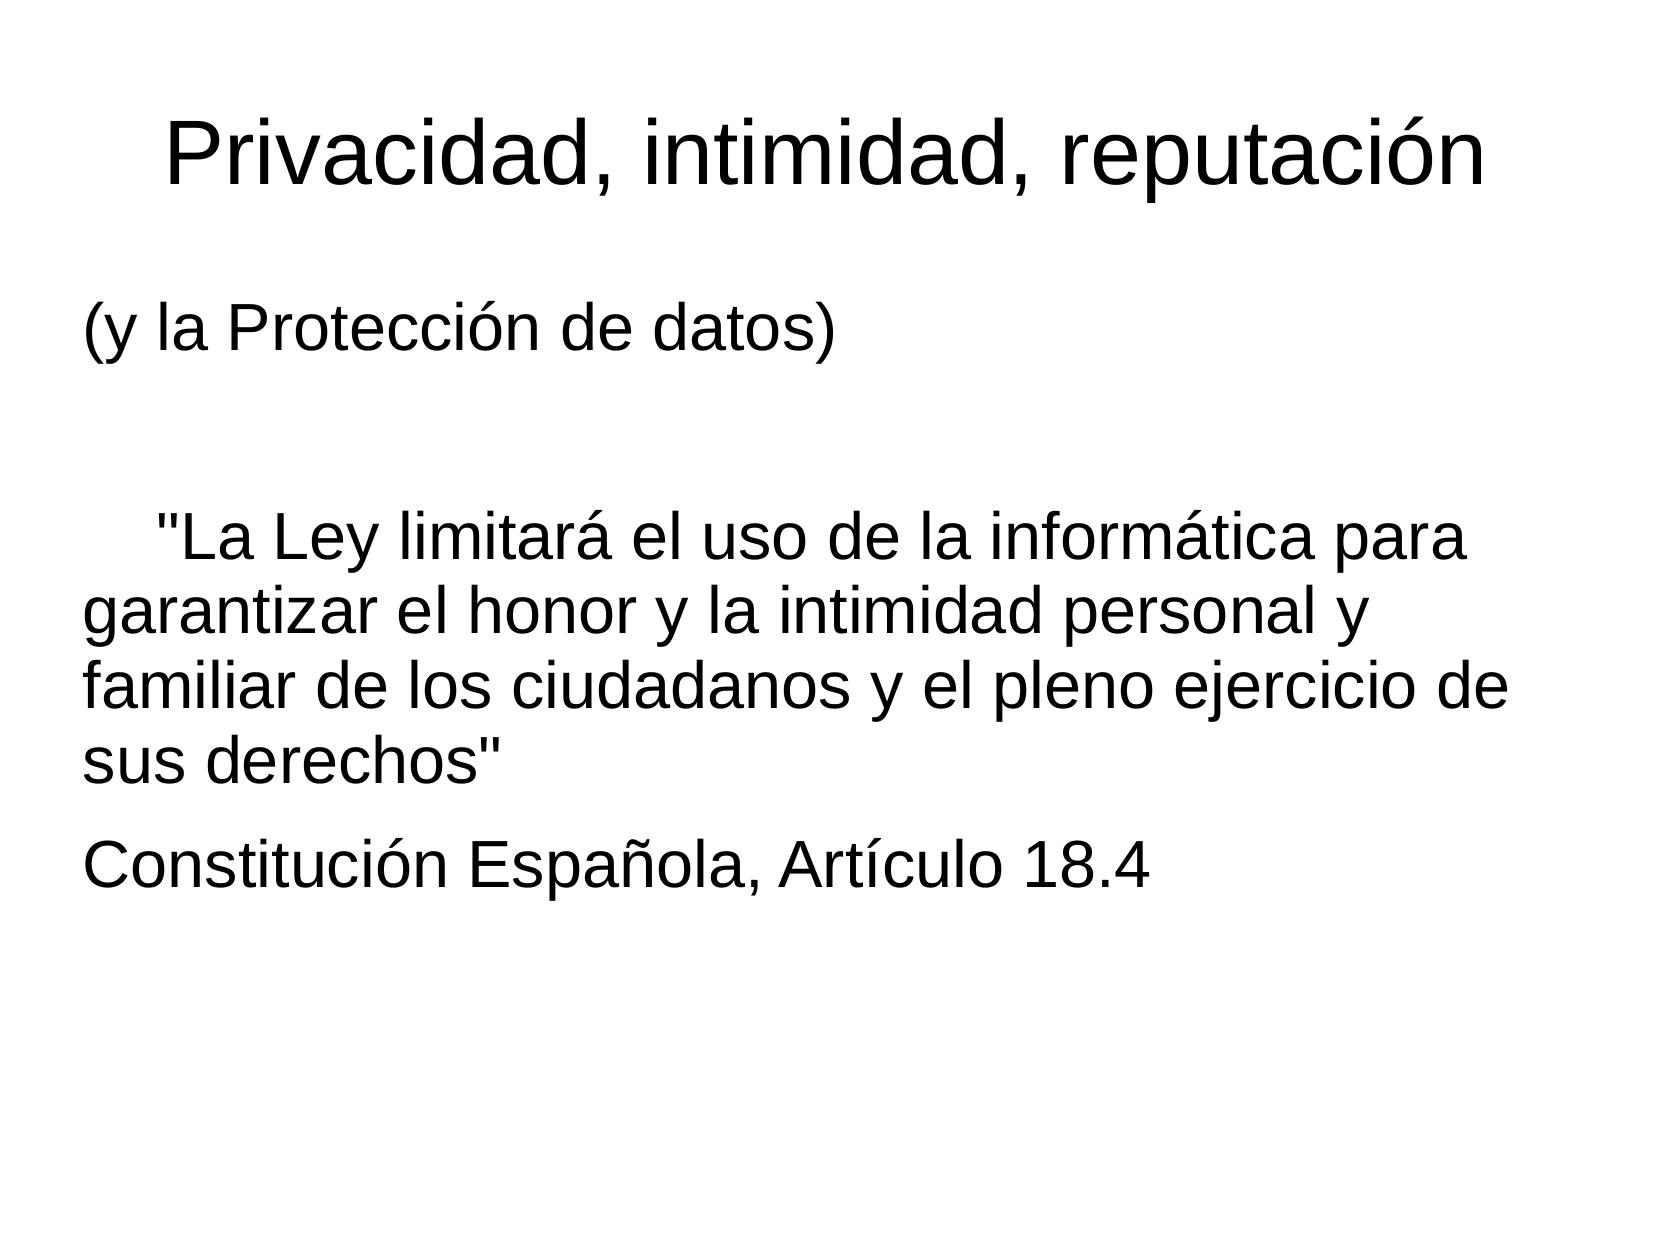

# Privacidad, intimidad, reputación
(y la Protección de datos)
 "La Ley limitará el uso de la informática para garantizar el honor y la intimidad personal y familiar de los ciudadanos y el pleno ejercicio de sus derechos"
Constitución Española, Artículo 18.4